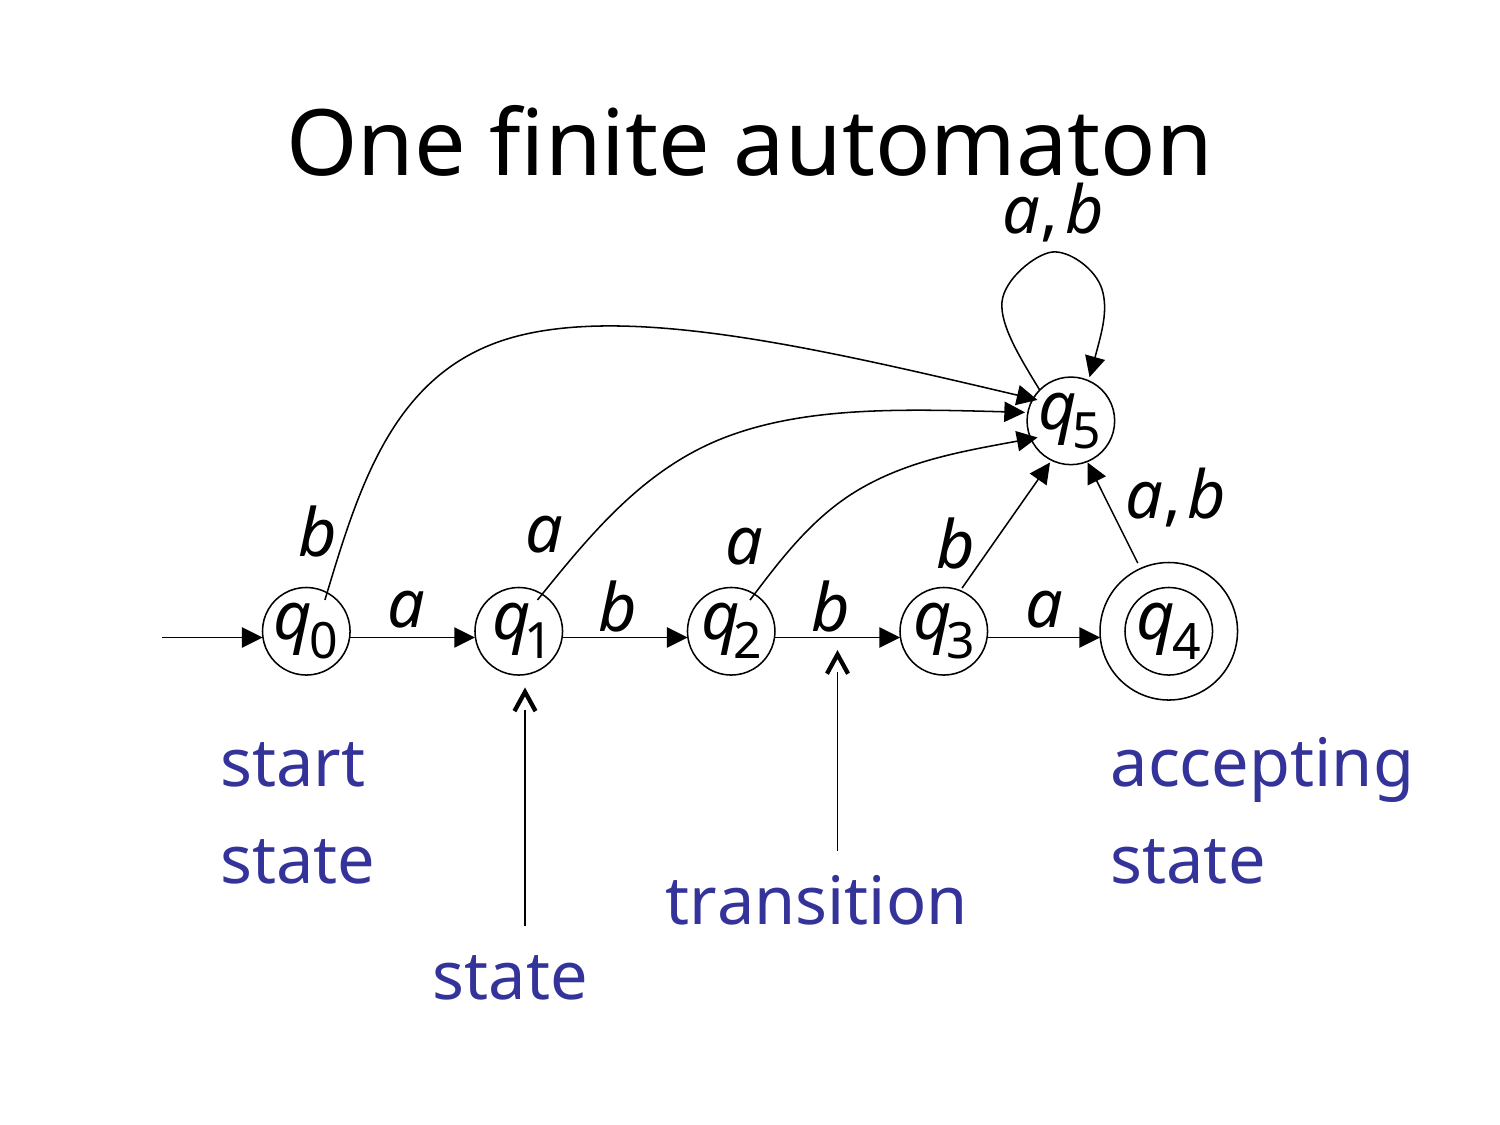

# One finite automaton
start
state
 accepting
 state
transition
state